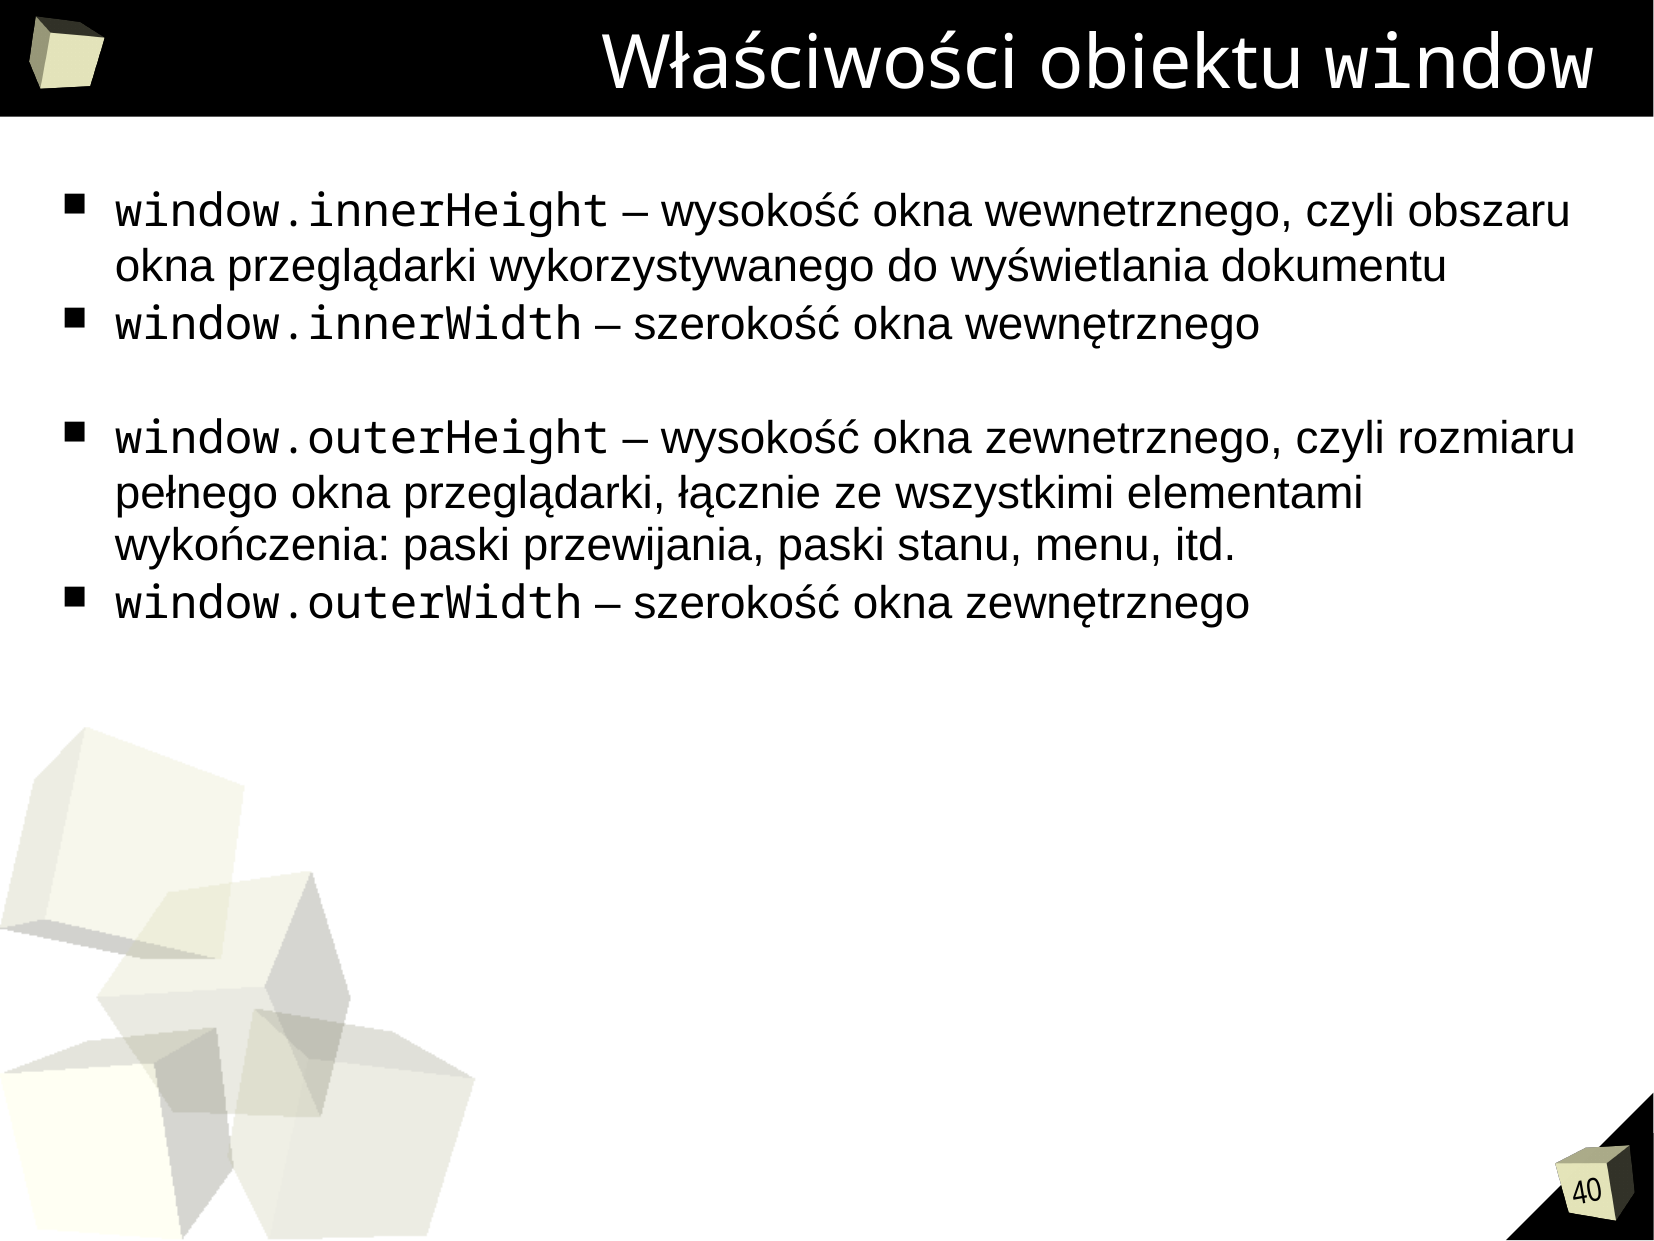

# Właściwości obiektu window
window.innerHeight – wysokość okna wewnetrznego, czyli obszaru okna przeglądarki wykorzystywanego do wyświetlania dokumentu
window.innerWidth – szerokość okna wewnętrznego
window.outerHeight – wysokość okna zewnetrznego, czyli rozmiaru pełnego okna przeglądarki, łącznie ze wszystkimi elementami wykończenia: paski przewijania, paski stanu, menu, itd.
window.outerWidth – szerokość okna zewnętrznego